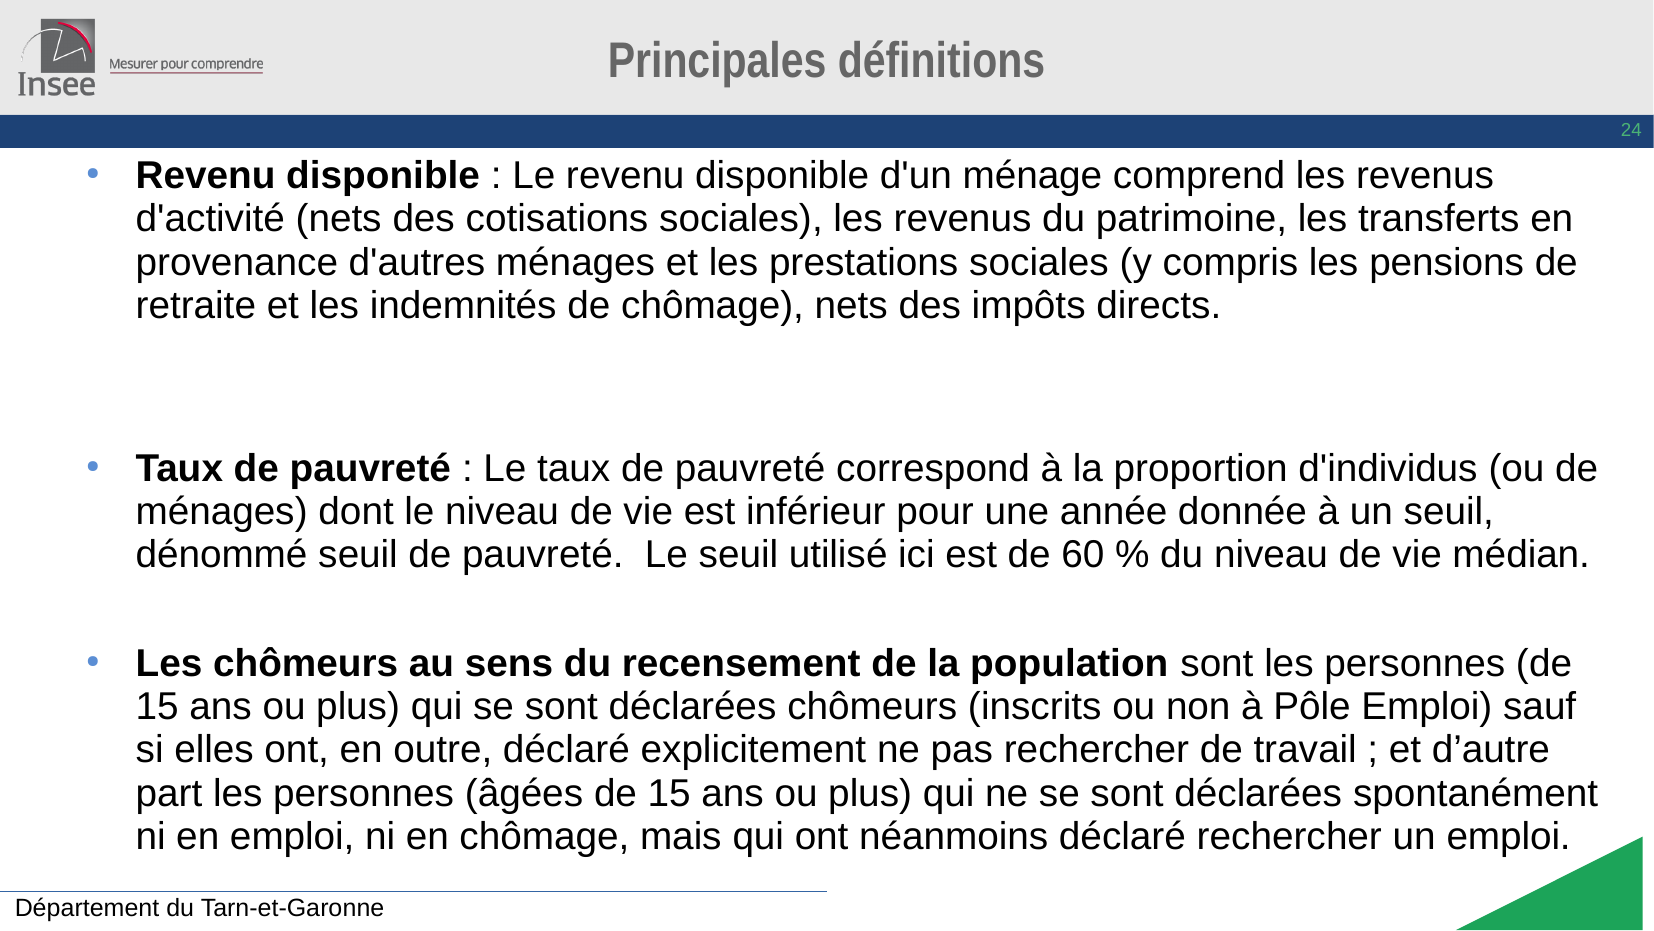

# Principales définitions
24
Revenu disponible : Le revenu disponible d'un ménage comprend les revenus d'activité (nets des cotisations sociales), les revenus du patrimoine, les transferts en provenance d'autres ménages et les prestations sociales (y compris les pensions de retraite et les indemnités de chômage), nets des impôts directs.
Taux de pauvreté : Le taux de pauvreté correspond à la proportion d'individus (ou de ménages) dont le niveau de vie est inférieur pour une année donnée à un seuil, dénommé seuil de pauvreté. Le seuil utilisé ici est de 60 % du niveau de vie médian.
Les chômeurs au sens du recensement de la population sont les personnes (de 15 ans ou plus) qui se sont déclarées chômeurs (inscrits ou non à Pôle Emploi) sauf si elles ont, en outre, déclaré explicitement ne pas rechercher de travail ; et d’autre part les personnes (âgées de 15 ans ou plus) qui ne se sont déclarées spontanément ni en emploi, ni en chômage, mais qui ont néanmoins déclaré rechercher un emploi.